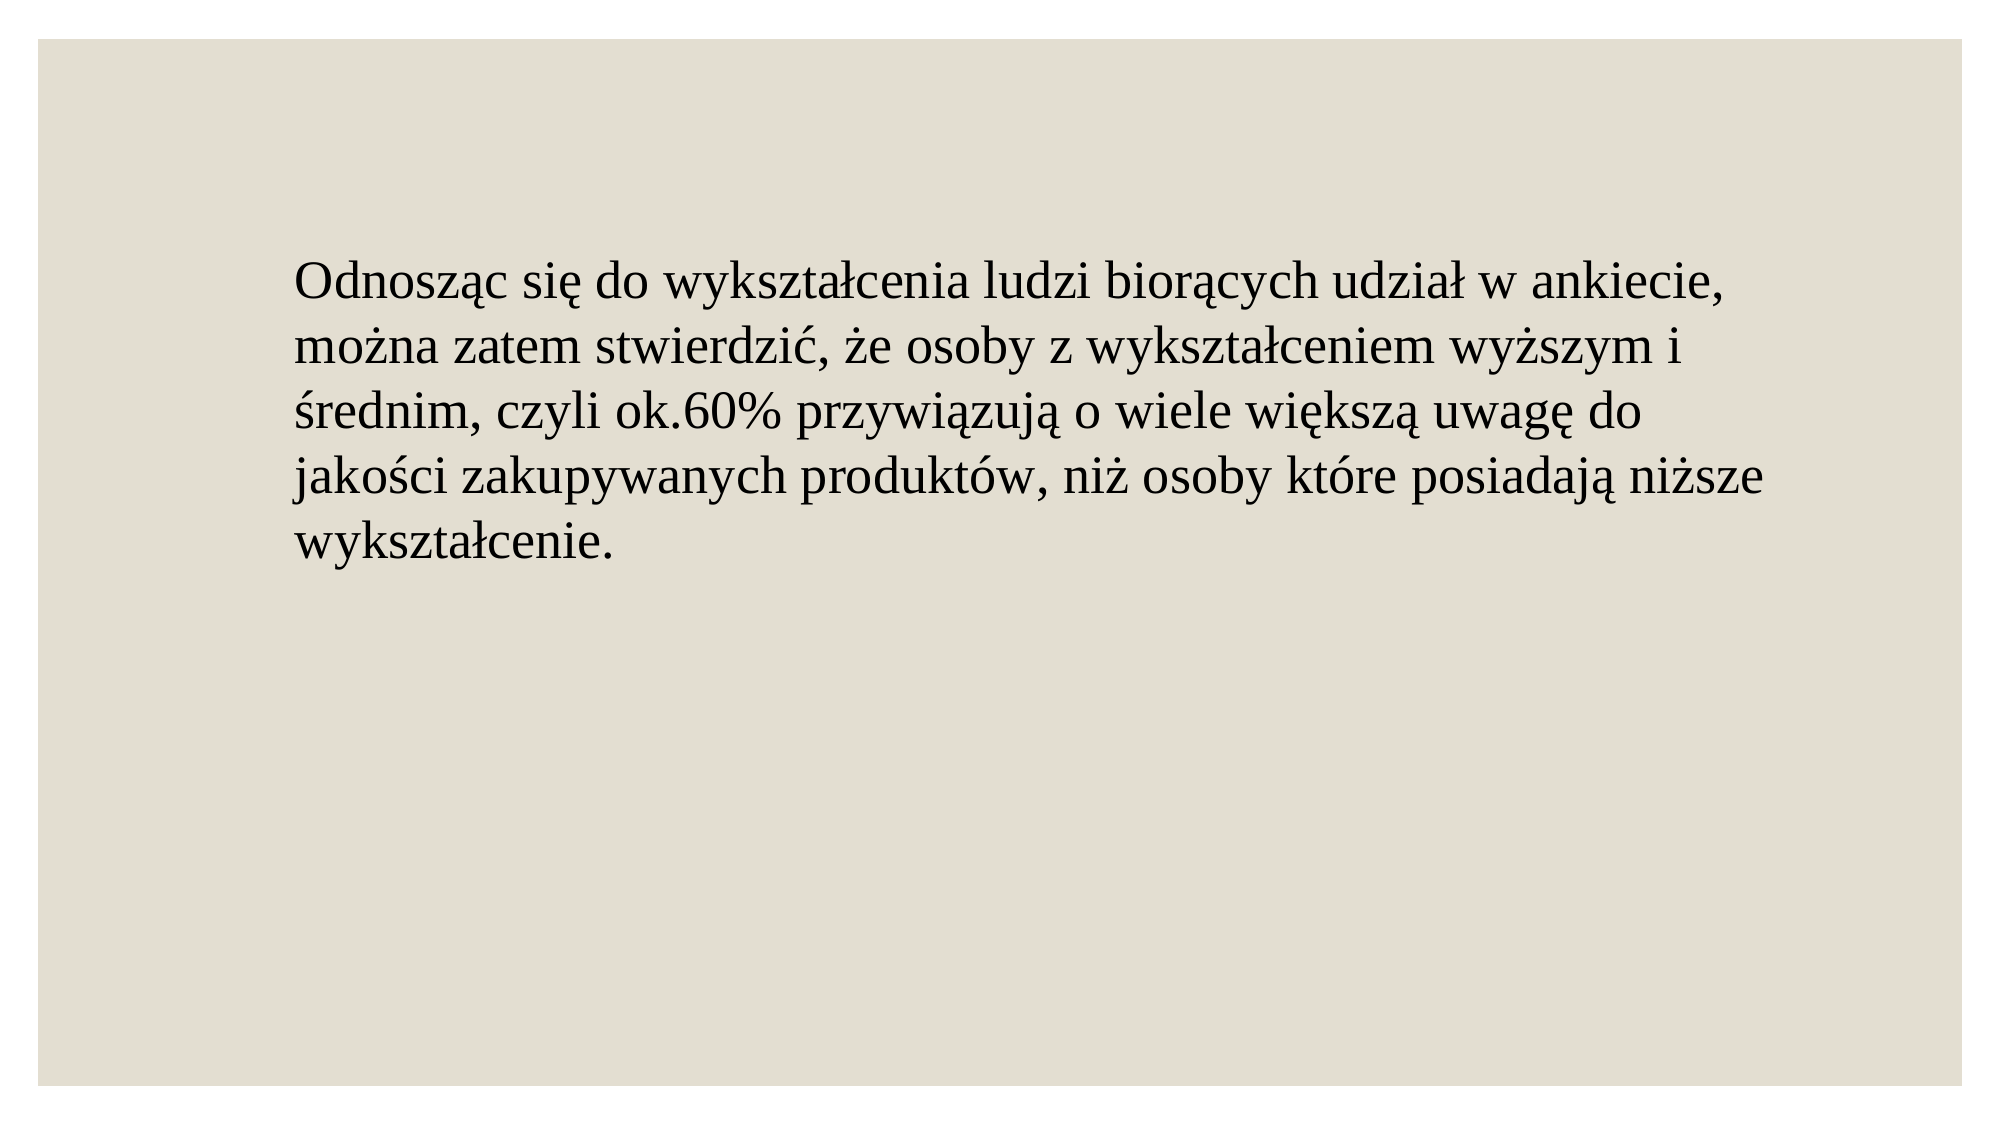

Odnosząc się do wykształcenia ludzi biorących udział w ankiecie, można zatem stwierdzić, że osoby z wykształceniem wyższym i średnim, czyli ok.60% przywiązują o wiele większą uwagę do jakości zakupywanych produktów, niż osoby które posiadają niższe wykształcenie.